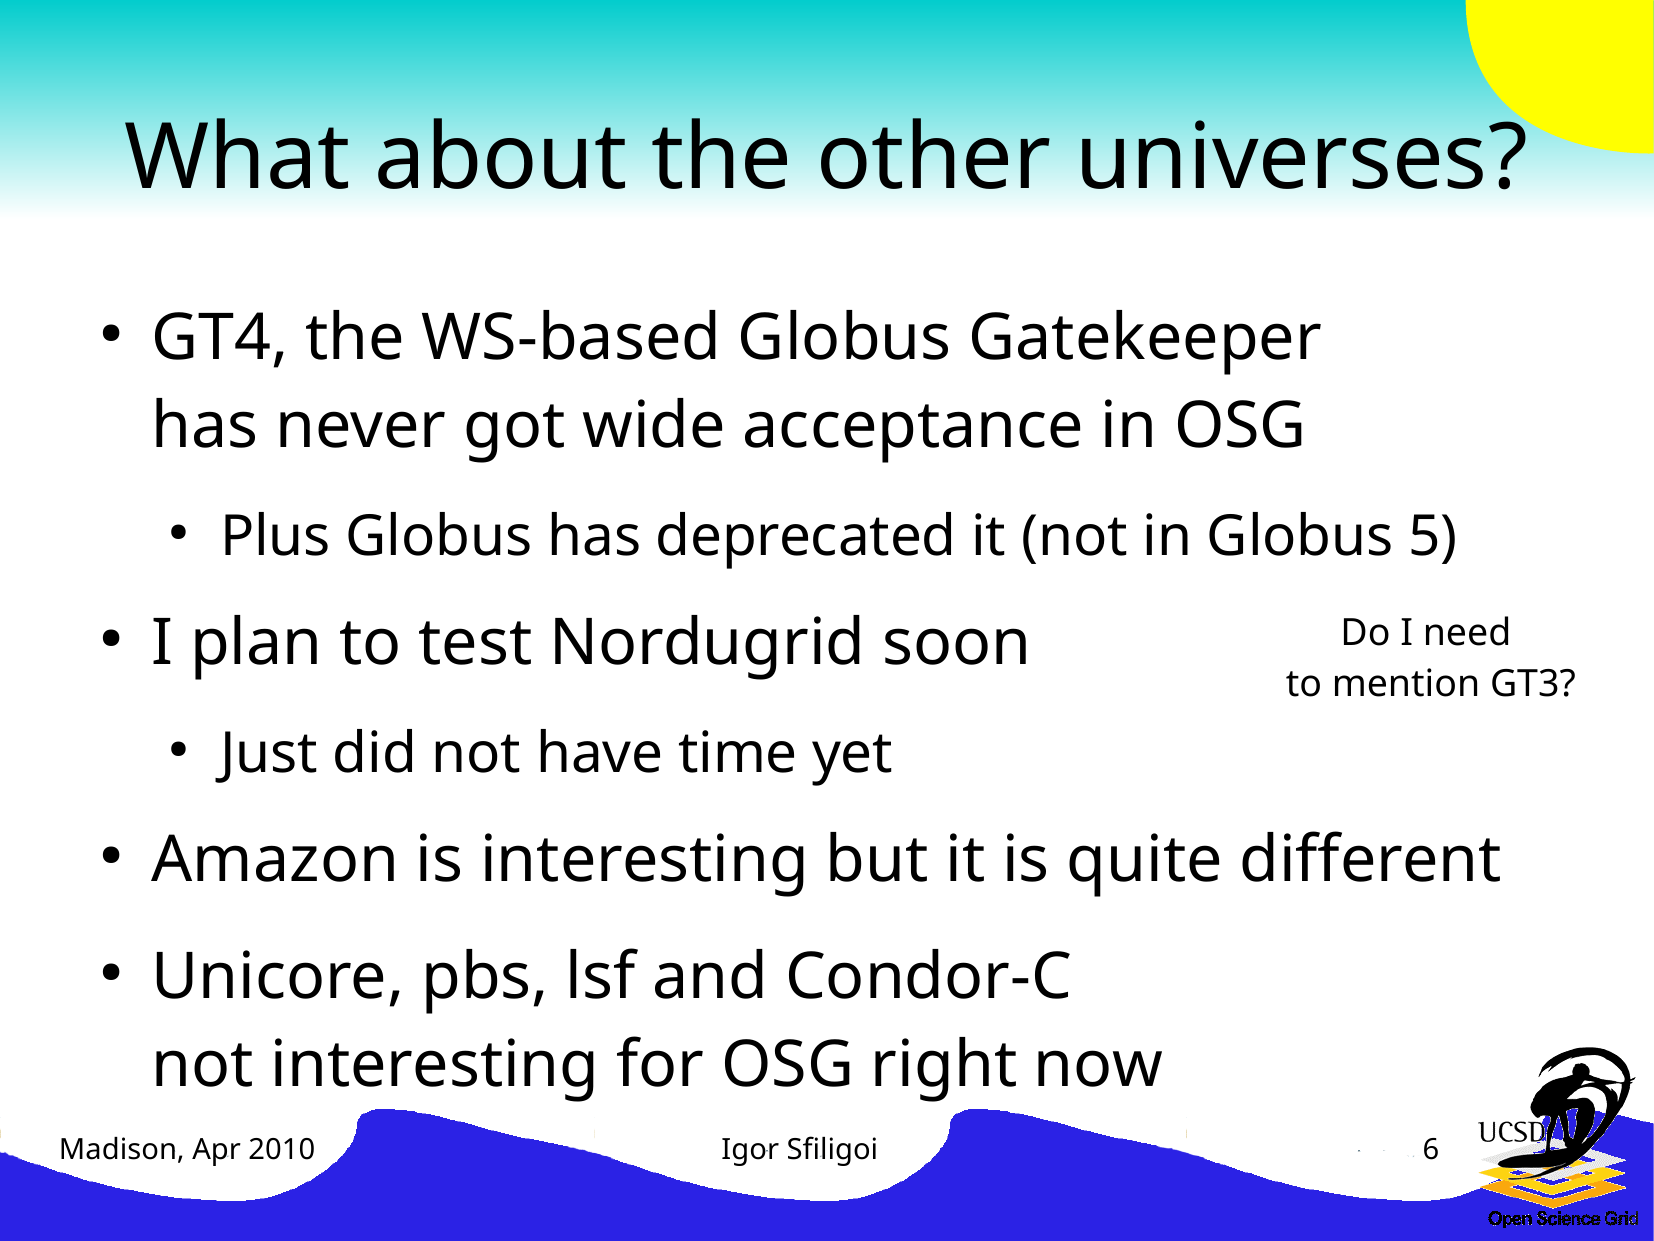

# What about the other universes?
GT4, the WS-based Globus Gatekeeper
has never got wide acceptance in OSG
Plus Globus has deprecated it (not in Globus 5)
I plan to test Nordugrid soon
Just did not have time yet
Amazon is interesting but it is quite different
Unicore, pbs, lsf and Condor-C
not interesting for OSG right now
Do I need
to mention GT3?
6